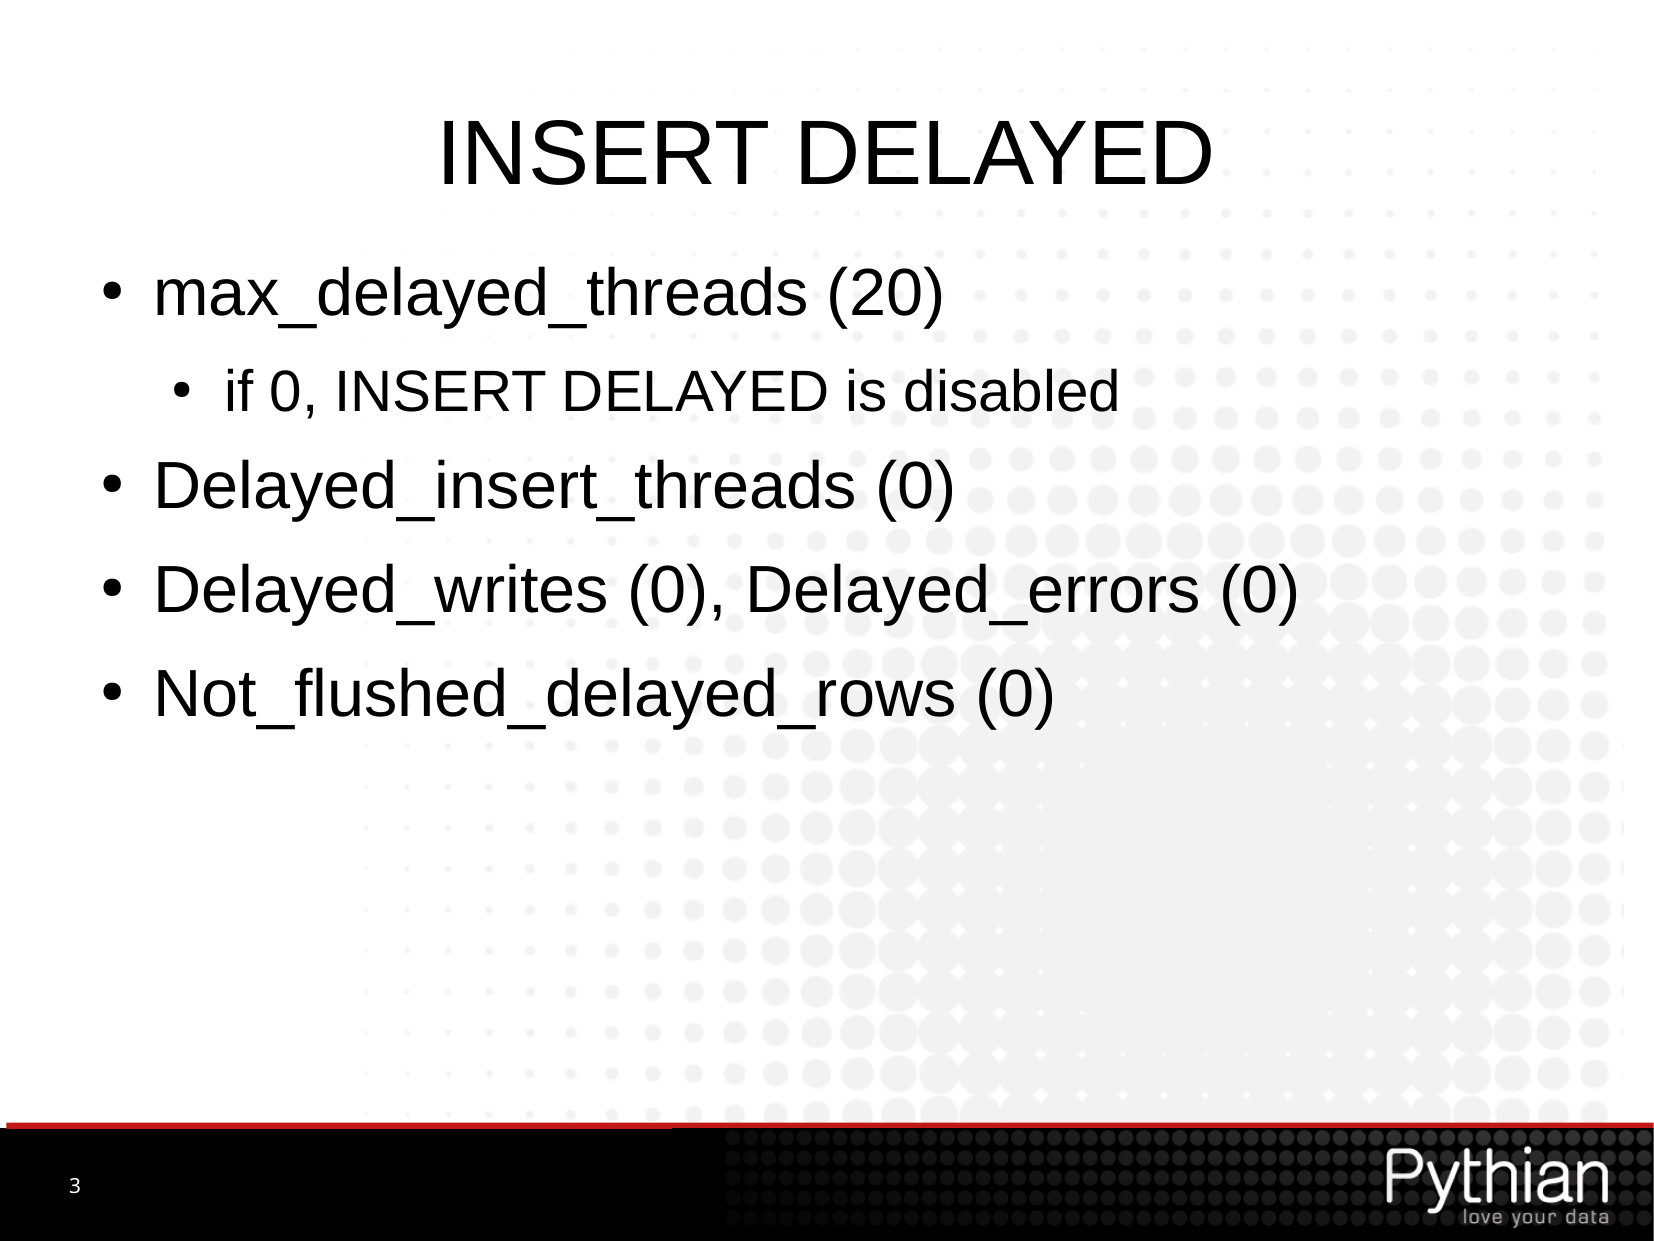

# INSERT DELAYED
max_delayed_threads (20)
if 0, INSERT DELAYED is disabled
Delayed_insert_threads (0)
Delayed_writes (0), Delayed_errors (0)
Not_flushed_delayed_rows (0)